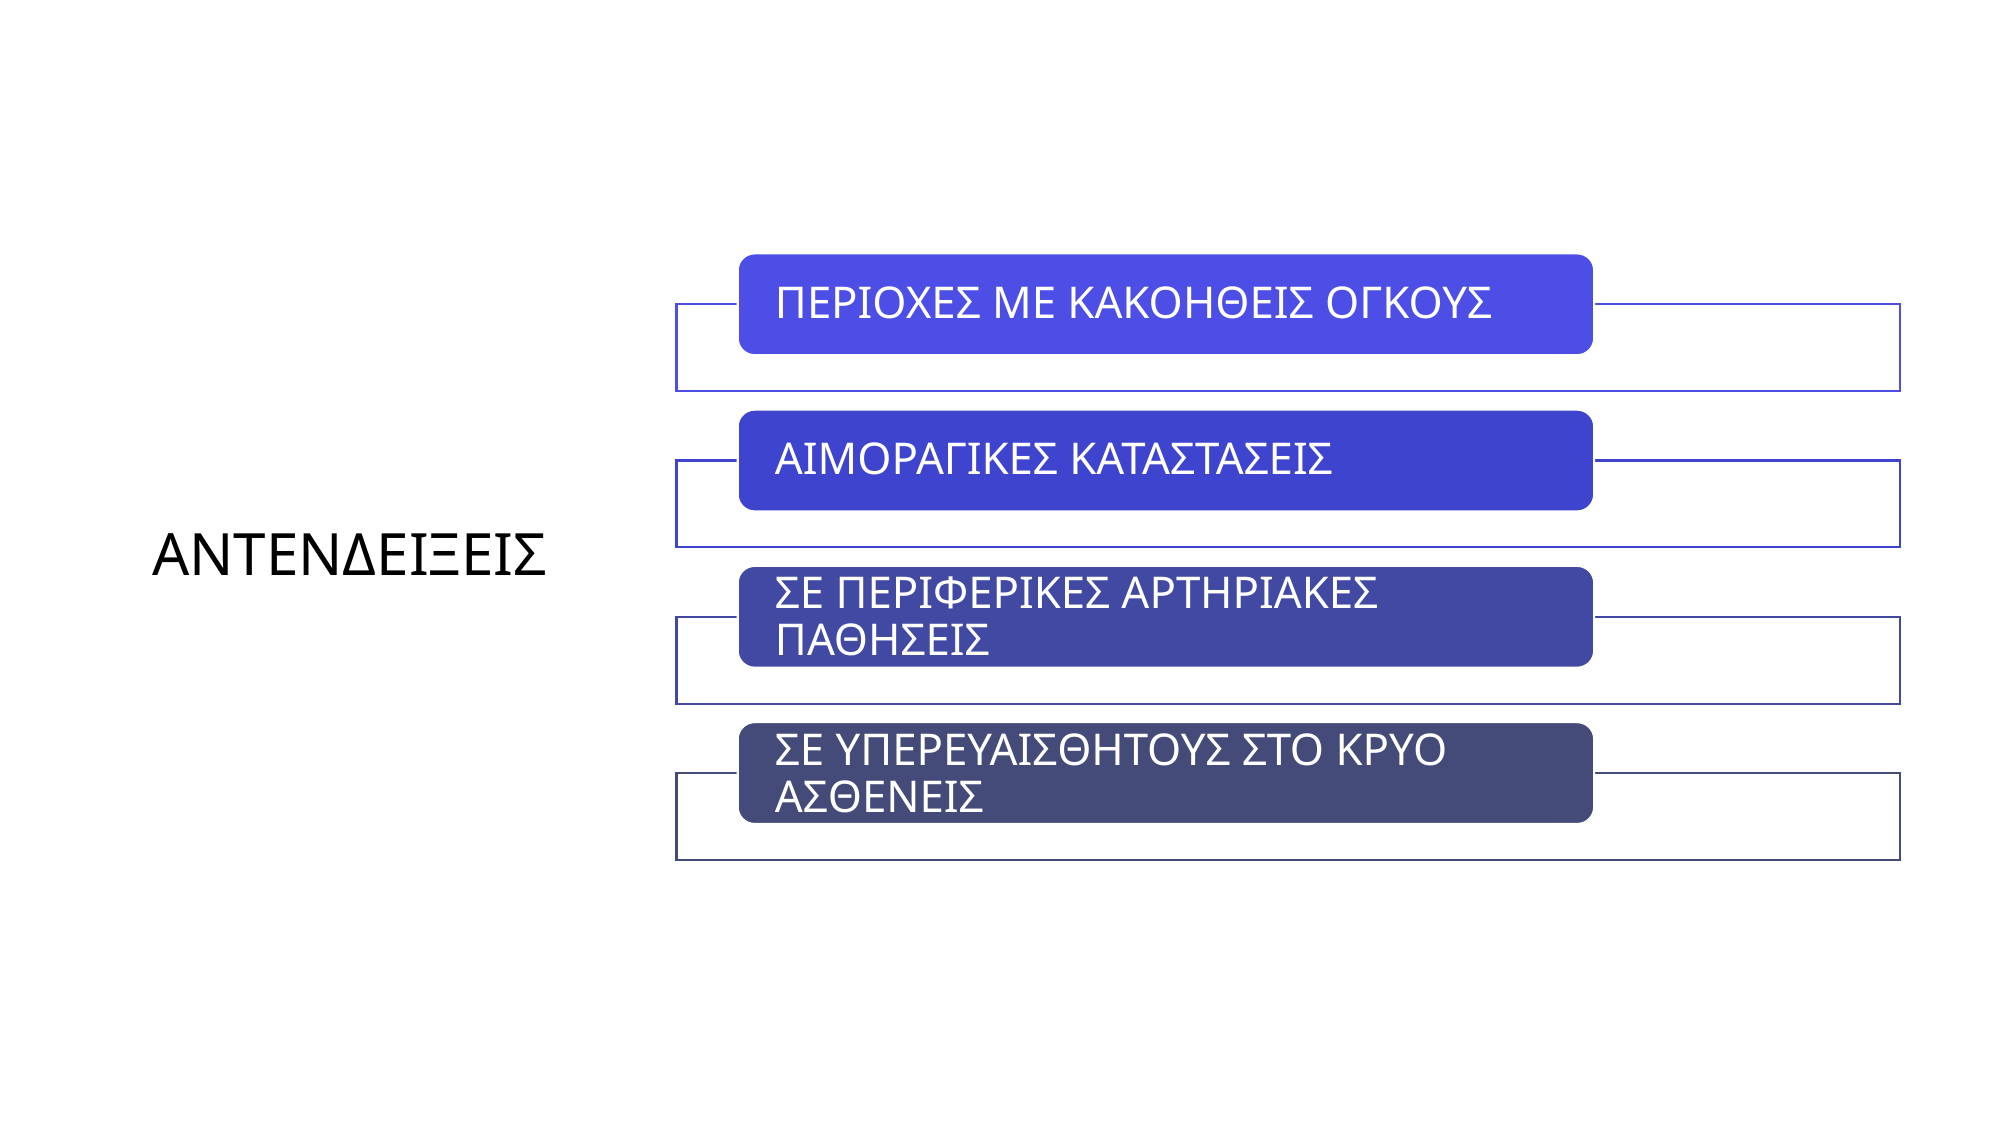

# ΑΝΤΕΝΔΕΙΞΕΙΣ
ΠΕΡΙΟΧΕΣ ΜΕ ΚΑΚΟΗΘΕΙΣ ΟΓΚΟΥΣ
ΑΙΜΟΡΑΓΙΚΕΣ ΚΑΤΑΣΤΑΣΕΙΣ
ΣΕ ΠΕΡΙΦΕΡΙΚΕΣ ΑΡΤΗΡΙΑΚΕΣ ΠΑΘΗΣΕΙΣ
ΣΕ ΥΠΕΡΕΥΑΙΣΘΗΤΟΥΣ ΣΤΟ ΚΡΥΟ ΑΣΘΕΝΕΙΣ